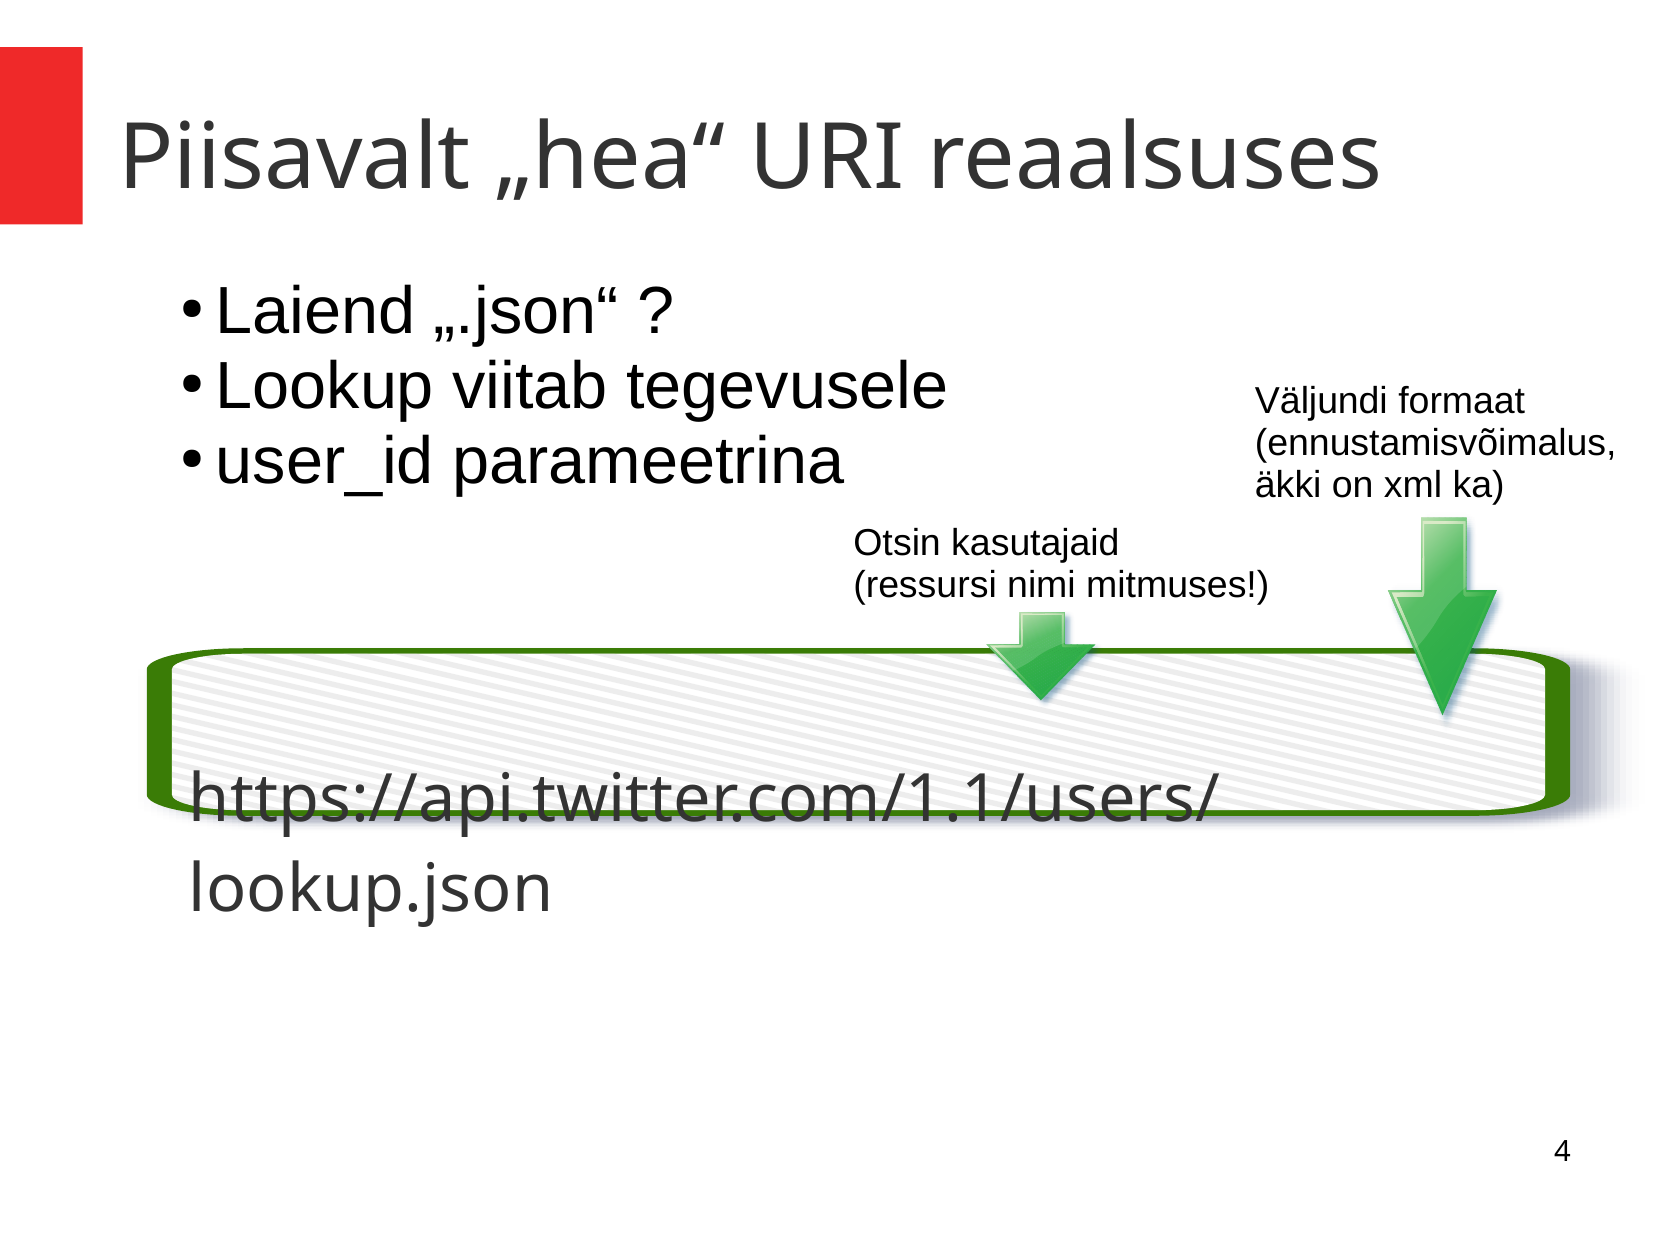

# Piisavalt „hea“ URI reaalsuses
Laiend „.json“ ?
Lookup viitab tegevusele
user_id parameetrina
https://api.twitter.com/1.1/users/lookup.json
Väljundi formaat
(ennustamisvõimalus,
äkki on xml ka)
Otsin kasutajaid
(ressursi nimi mitmuses!)
4